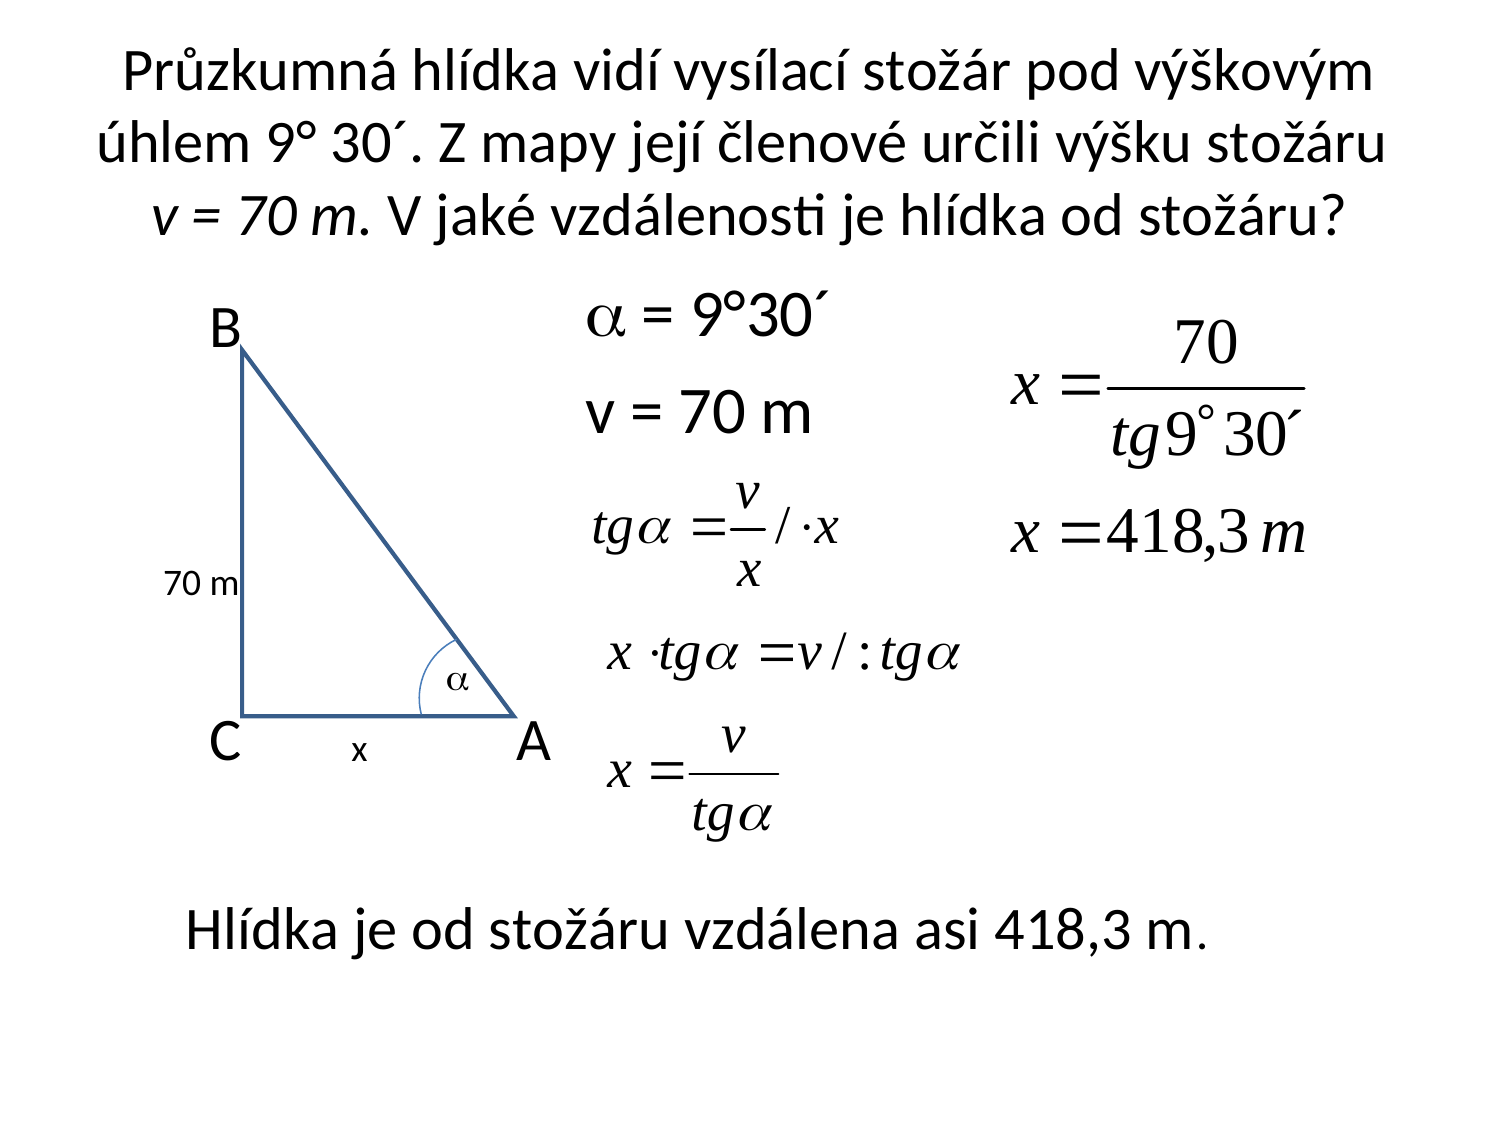

# Průzkumná hlídka vidí vysílací stožár pod výškovým úhlem 9° 30´. Z mapy její členové určili výšku stožáru v = 70 m. V jaké vzdálenosti je hlídka od stožáru?
				  = 9°30´
				 v = 70 m
B

70 m

C
A
x
Hlídka je od stožáru vzdálena asi 418,3 m.